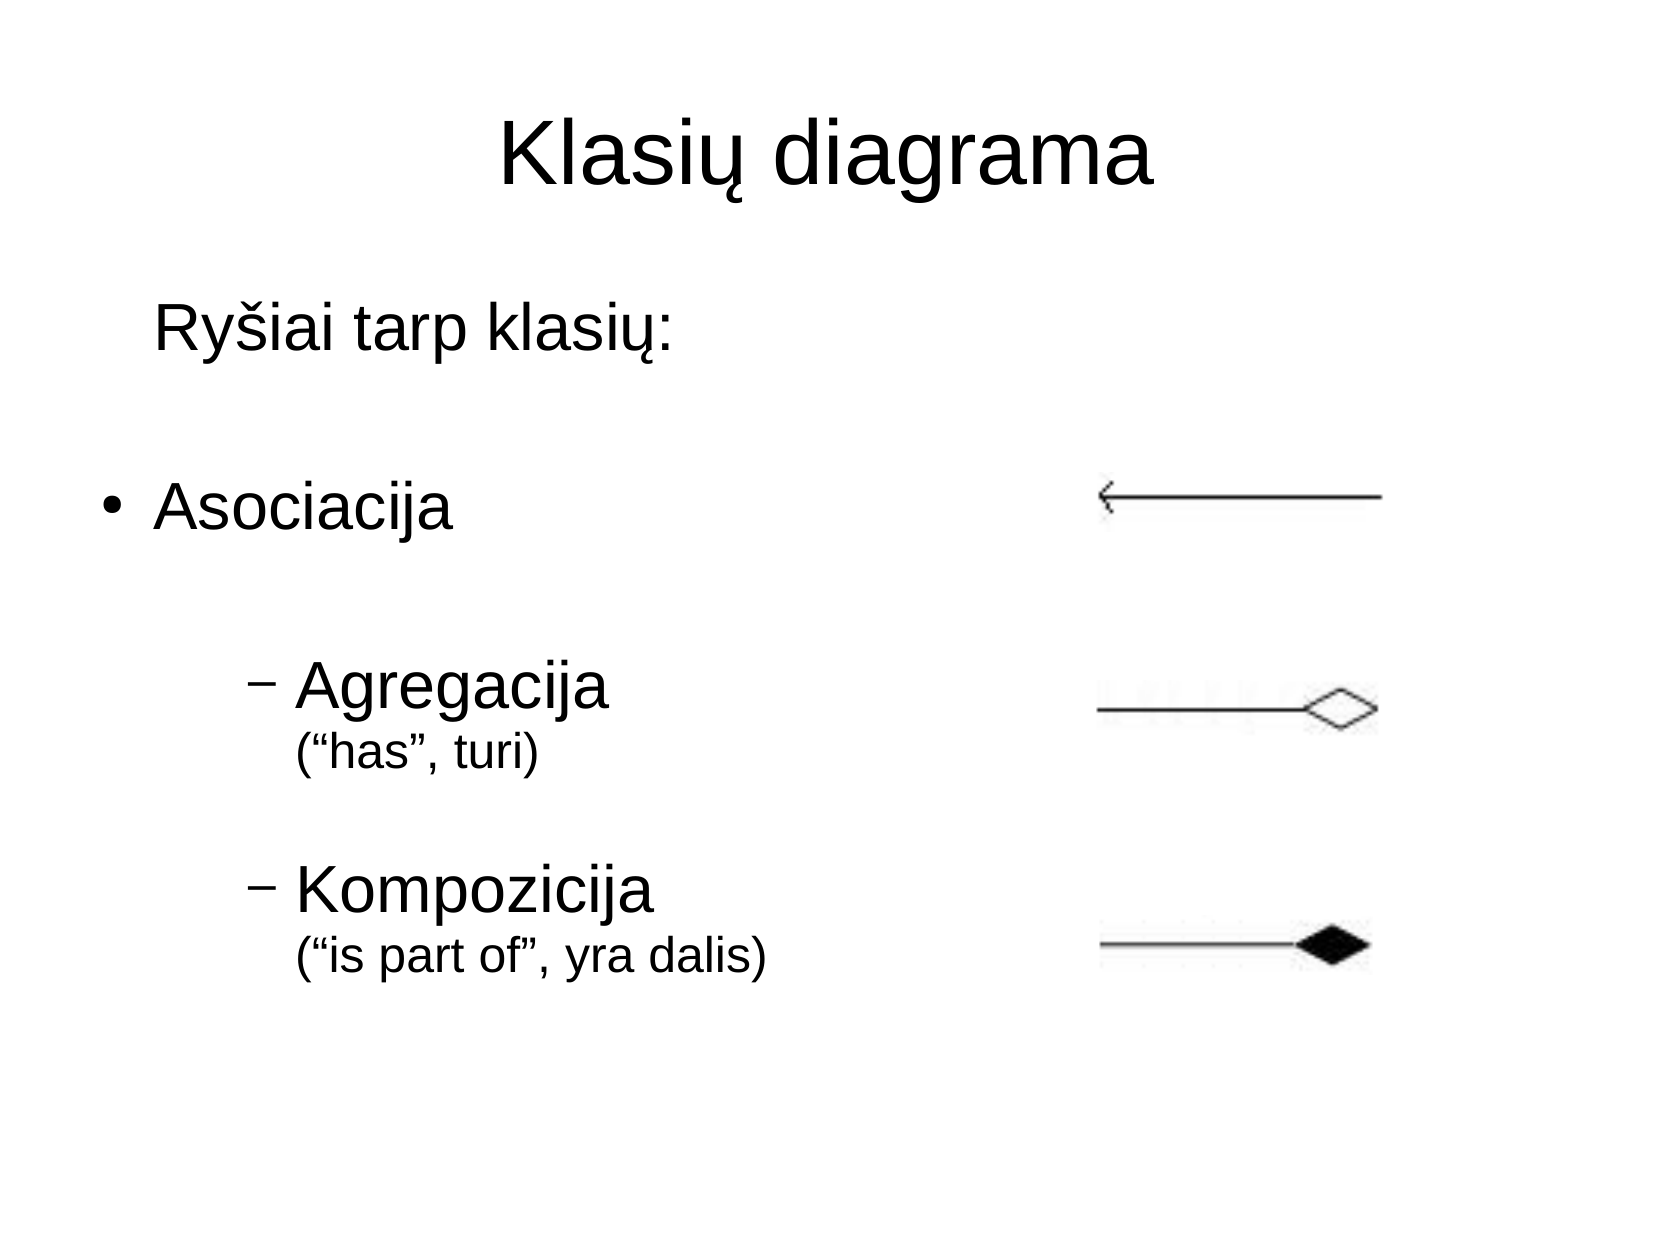

# Klasių diagrama
Ryšiai tarp klasių:
Asociacija
Agregacija
(“has”, turi)
Kompozicija
(“is part of”, yra dalis)